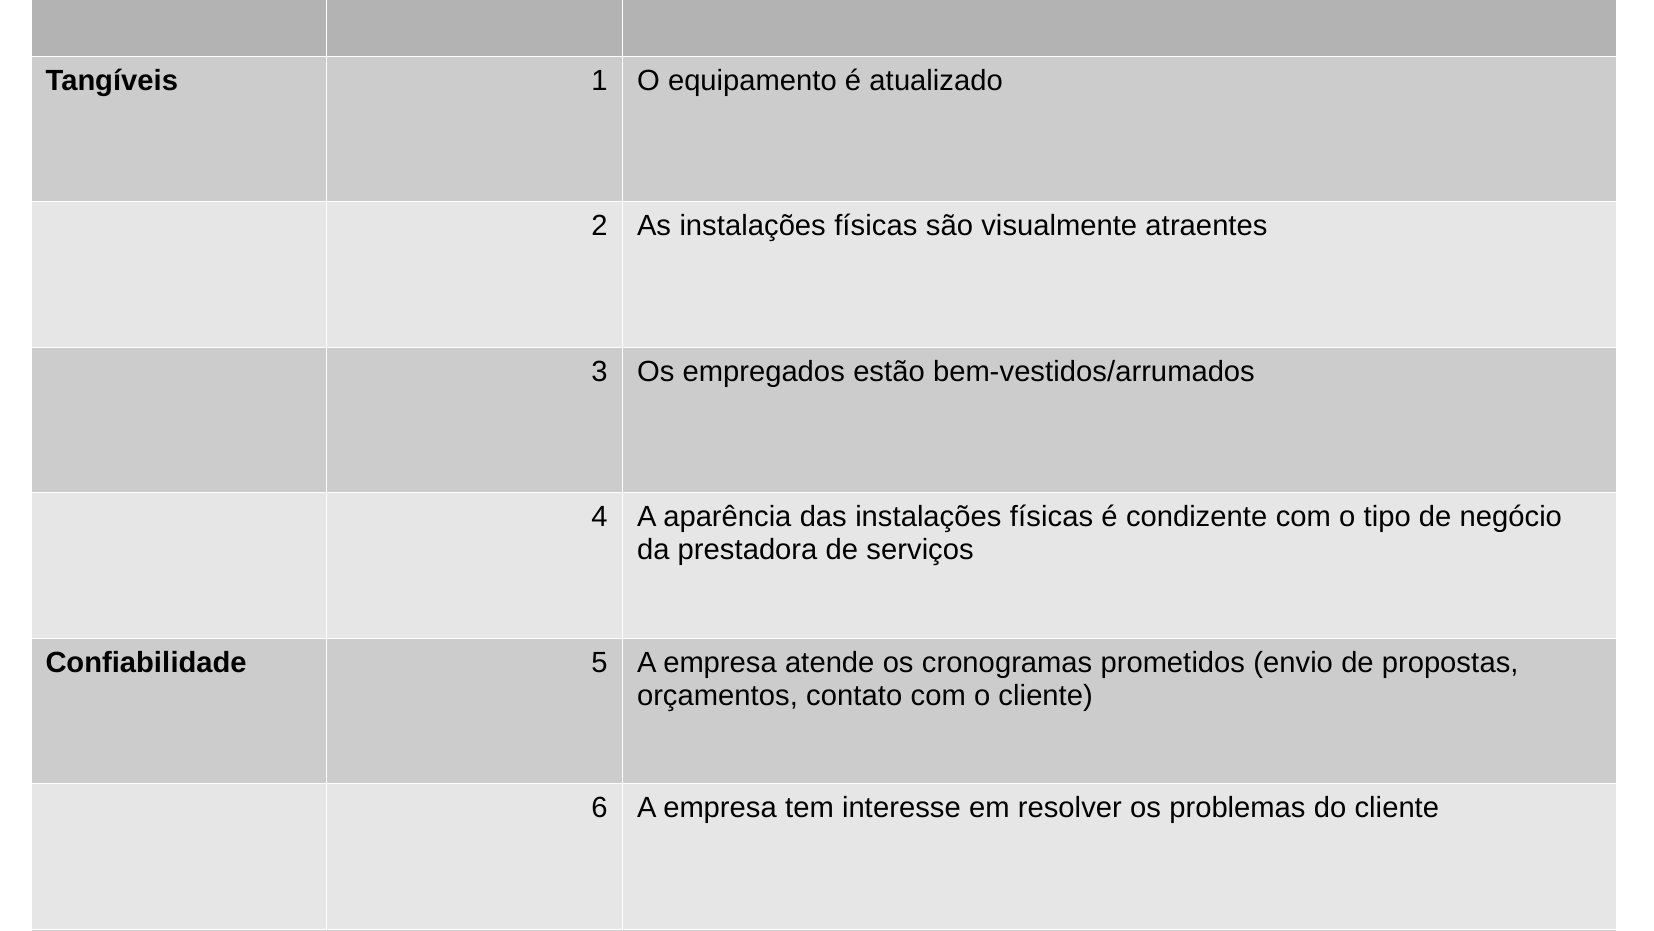

| Dimensão | Questão | Pergunta da área |
| --- | --- | --- |
| Tangíveis | 1 | O equipamento é atualizado |
| | 2 | As instalações físicas são visualmente atraentes |
| | 3 | Os empregados estão bem-vestidos/arrumados |
| | 4 | A aparência das instalações físicas é condizente com o tipo de negócio da prestadora de serviços |
| Confiabilidade | 5 | A empresa atende os cronogramas prometidos (envio de propostas, orçamentos, contato com o cliente) |
| | 6 | A empresa tem interesse em resolver os problemas do cliente |
| | 7 | Os profissionais da empresa são bem qualificados |
| | 8 | A empresa presta o serviço na data combinada |
| | 9 | A empresa mantém registros de tudo que envolve o serviço |